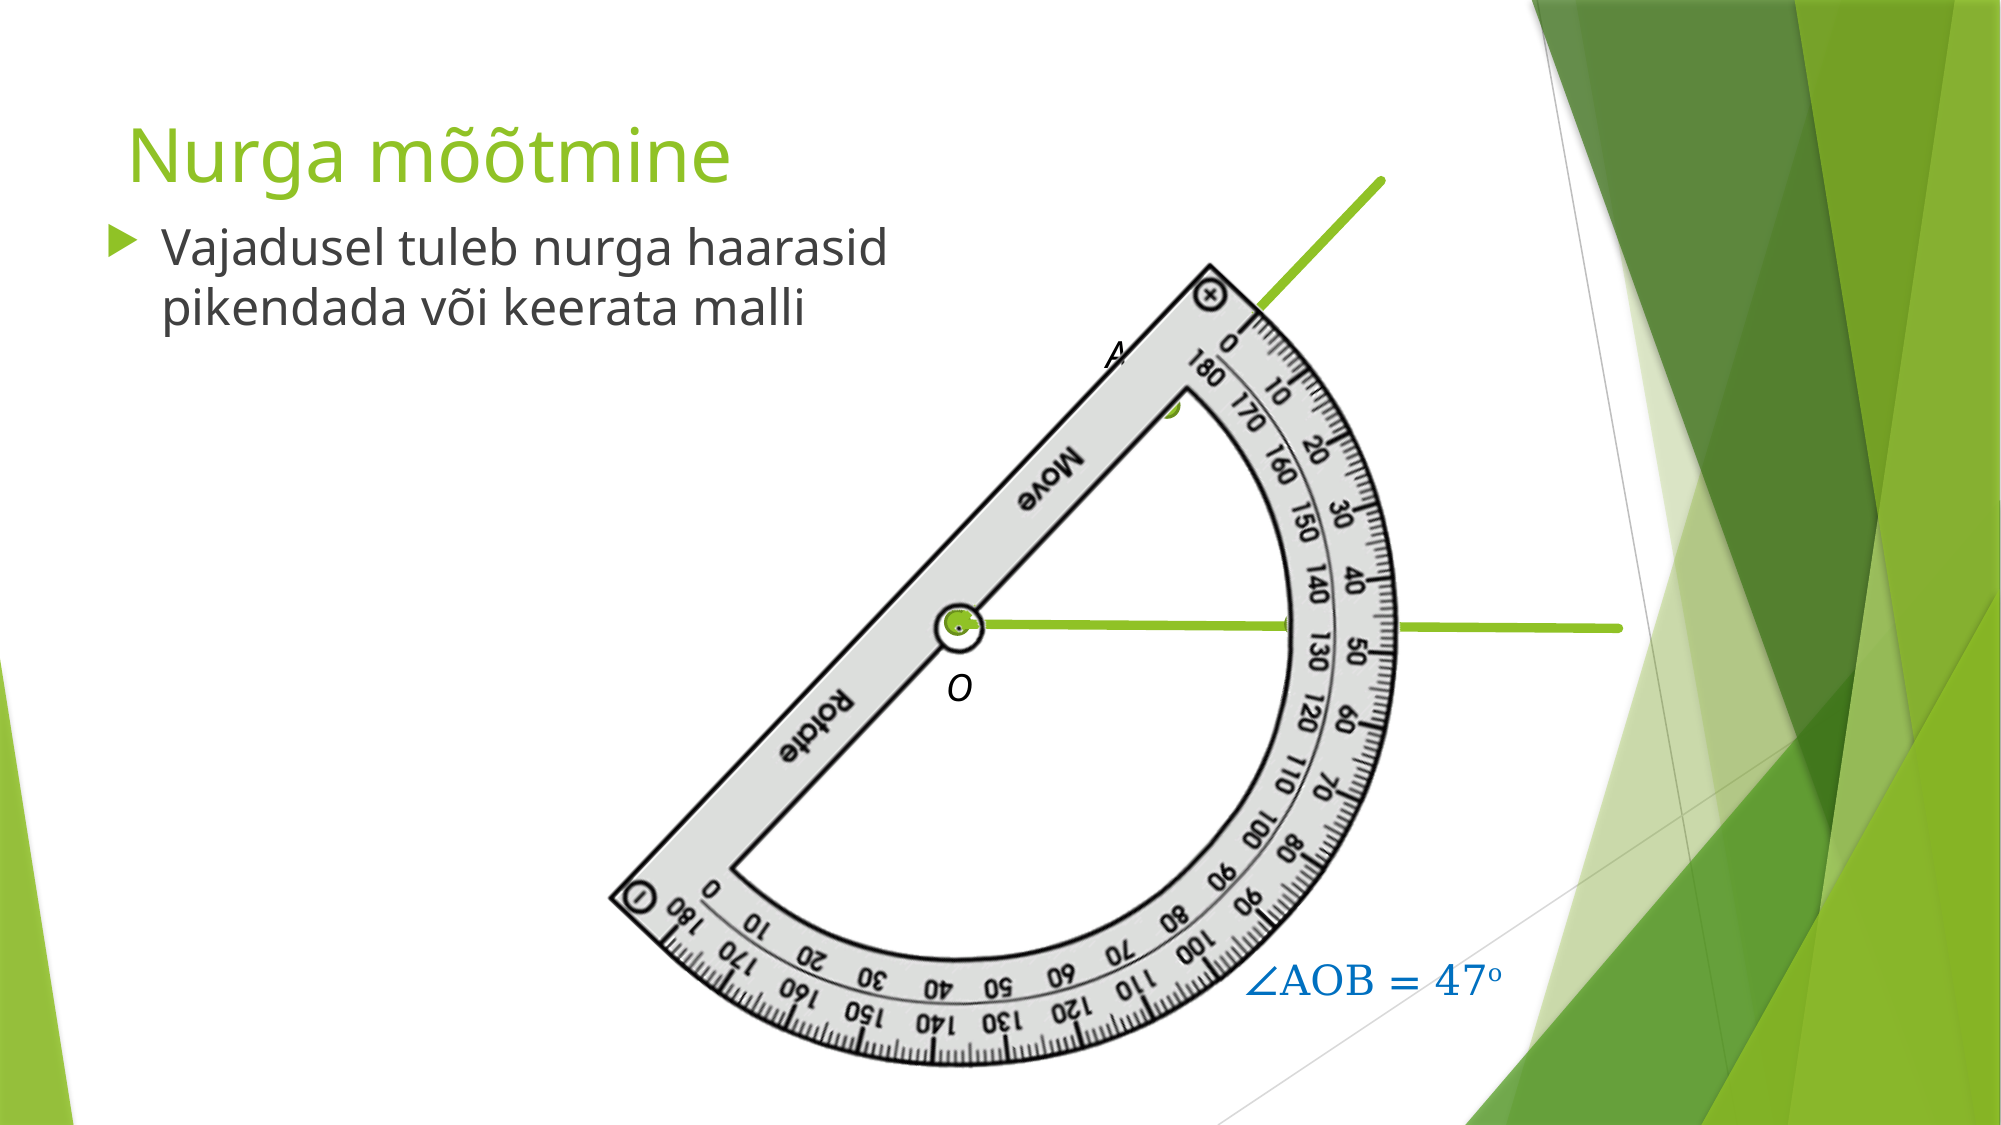

# Nurga mõõtmine
Vajadusel tuleb nurga haarasid pikendada või keerata malli
A
O
B
∠AOB = 47o